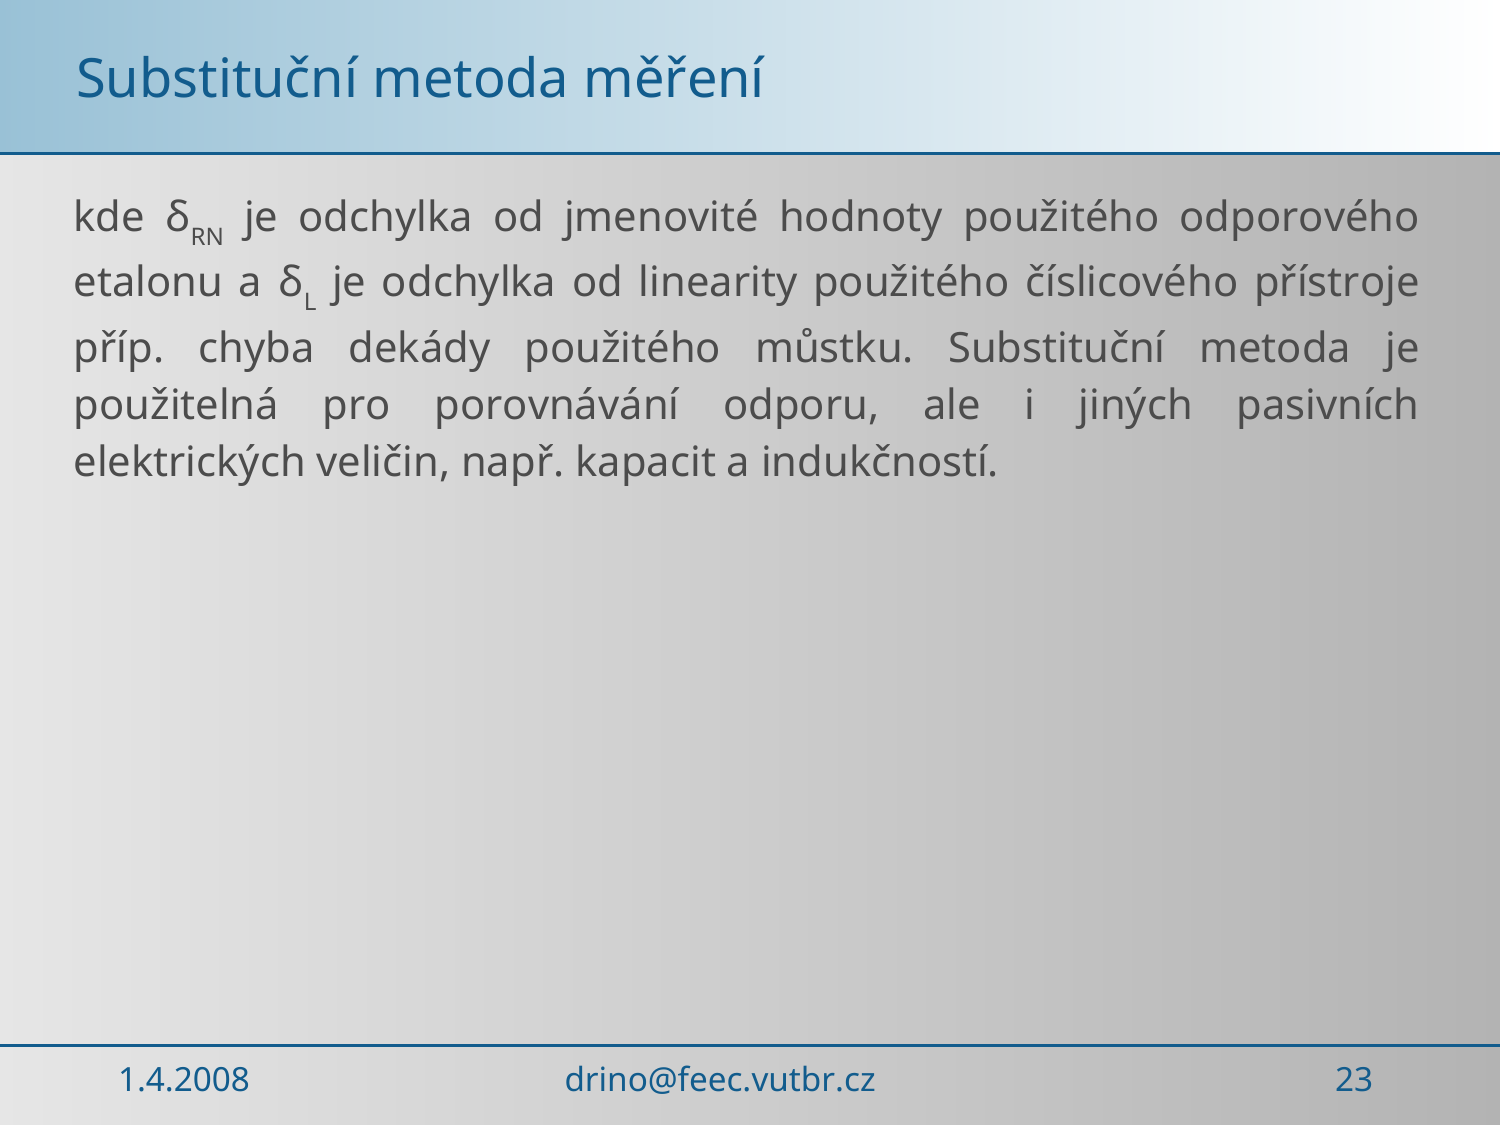

# Substituční metoda měření
kde δRN je odchylka od jmenovité hodnoty použitého odporového etalonu a δL je odchylka od linearity použitého číslicového přístroje příp. chyba dekády použitého můstku. Substituční metoda je použitelná pro porovnávání odporu, ale i jiných pasivních elektrických veličin, např. kapacit a indukčností.
1.4.2008
drino@feec.vutbr.cz